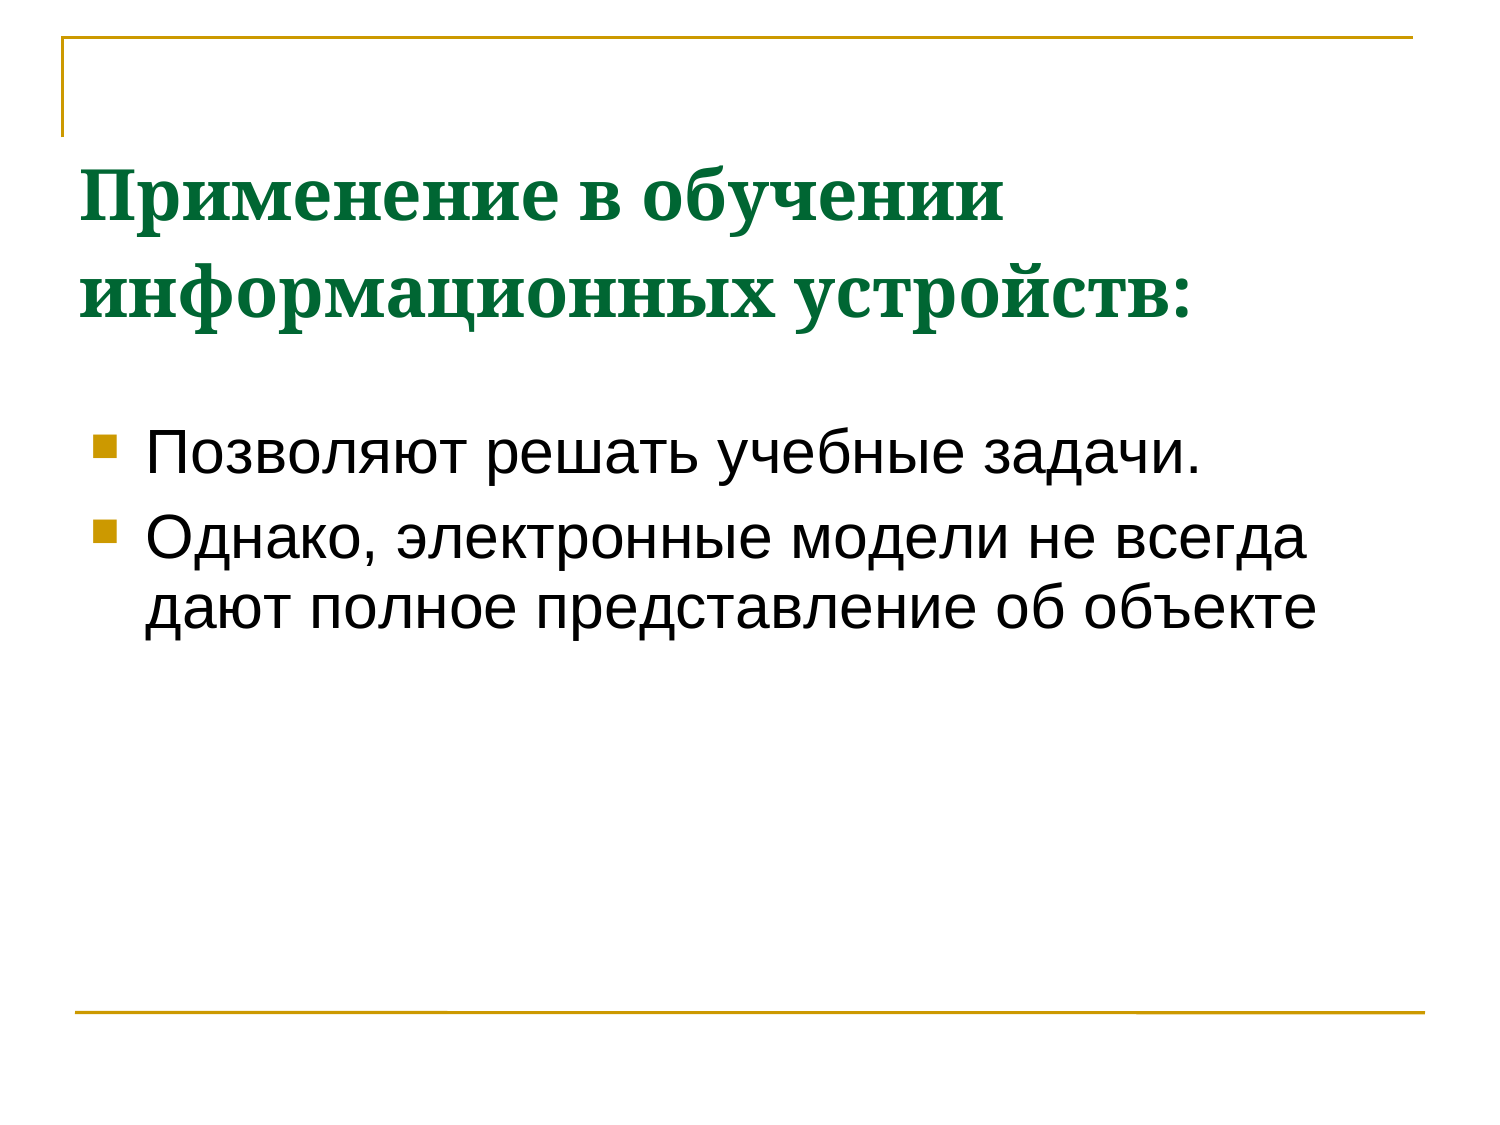

# Применение в обучении информационных устройств:
Позволяют решать учебные задачи.
Однако, электронные модели не всегда дают полное представление об объекте